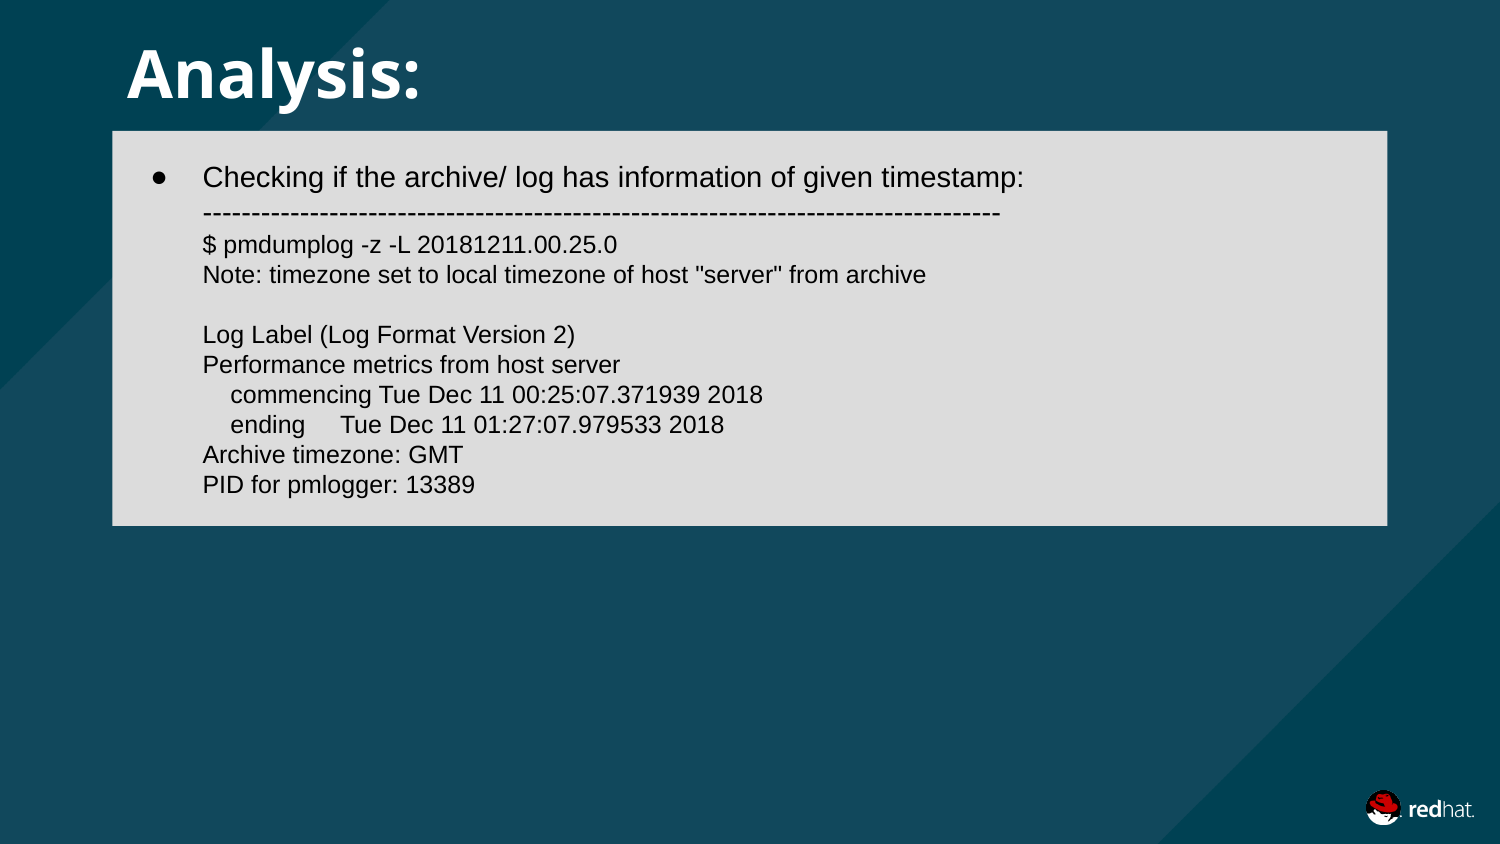

# Analysis:
Checking if the archive/ log has information of given timestamp:
----------------------------------------------------------------------------------
$ pmdumplog -z -L 20181211.00.25.0
Note: timezone set to local timezone of host "server" from archive
Log Label (Log Format Version 2)
Performance metrics from host server
 commencing Tue Dec 11 00:25:07.371939 2018
 ending Tue Dec 11 01:27:07.979533 2018
Archive timezone: GMT
PID for pmlogger: 13389